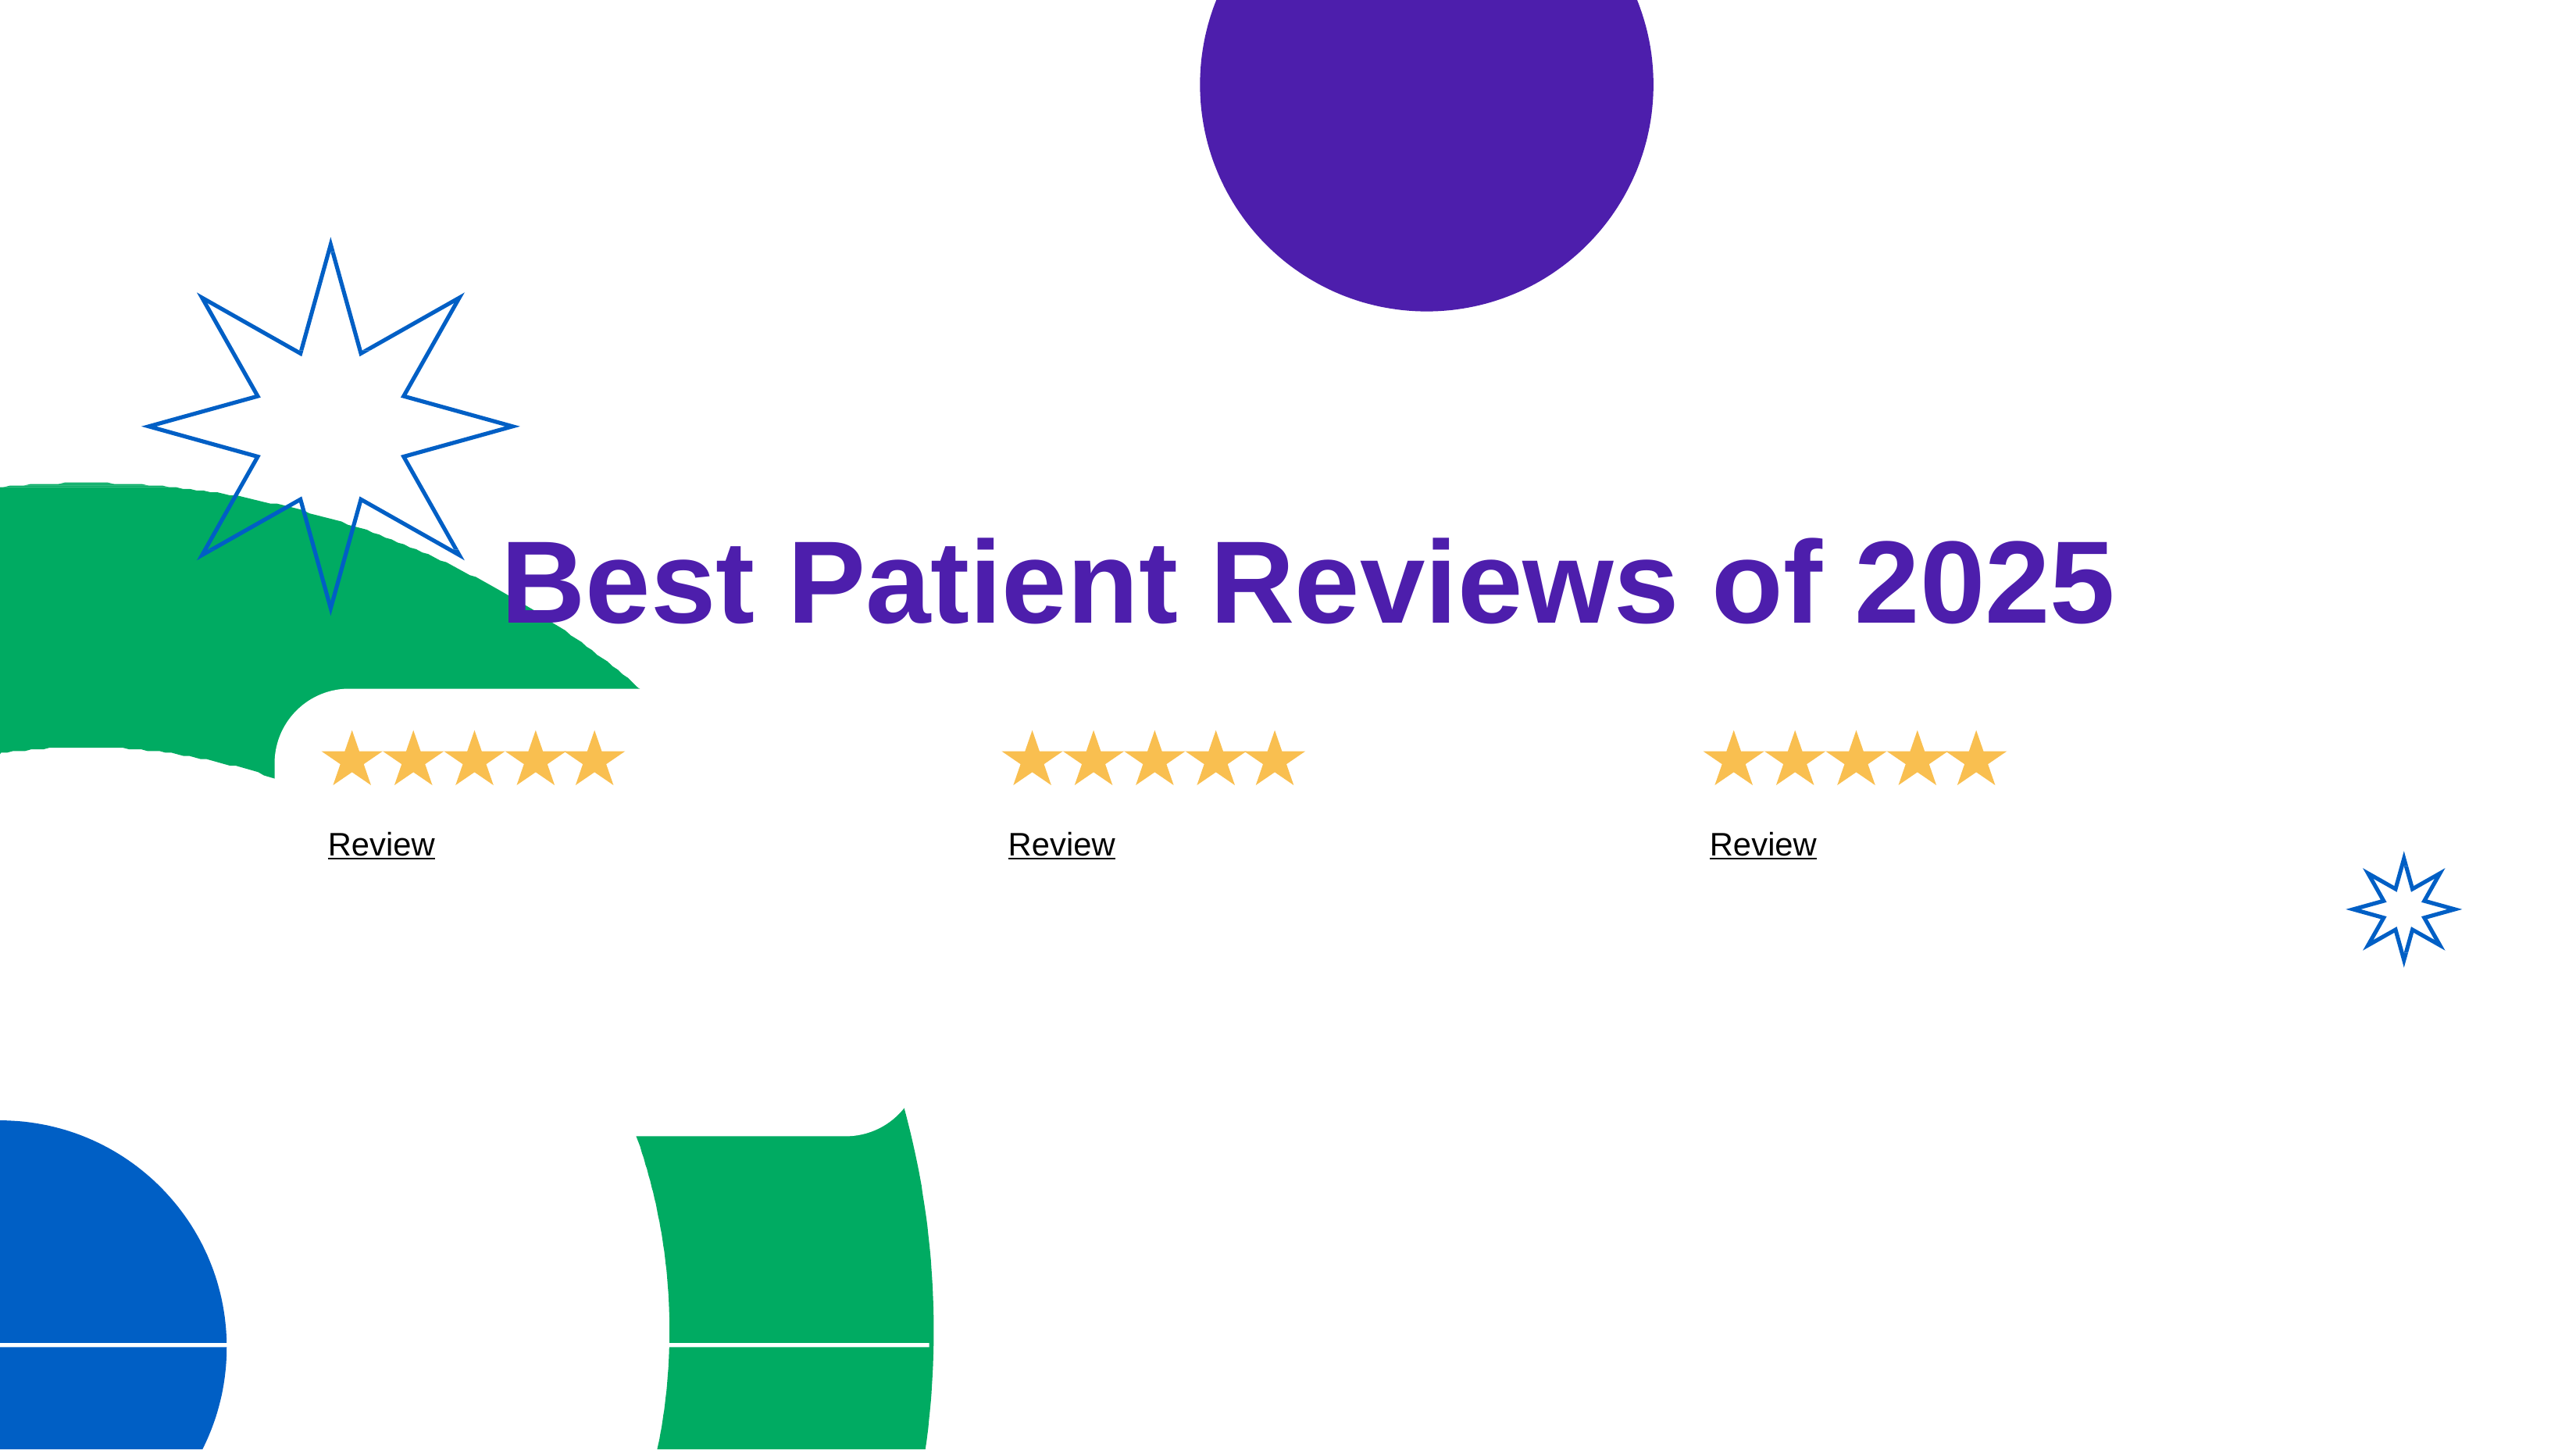

Best Patient Reviews of 2025
Review
Review
Review